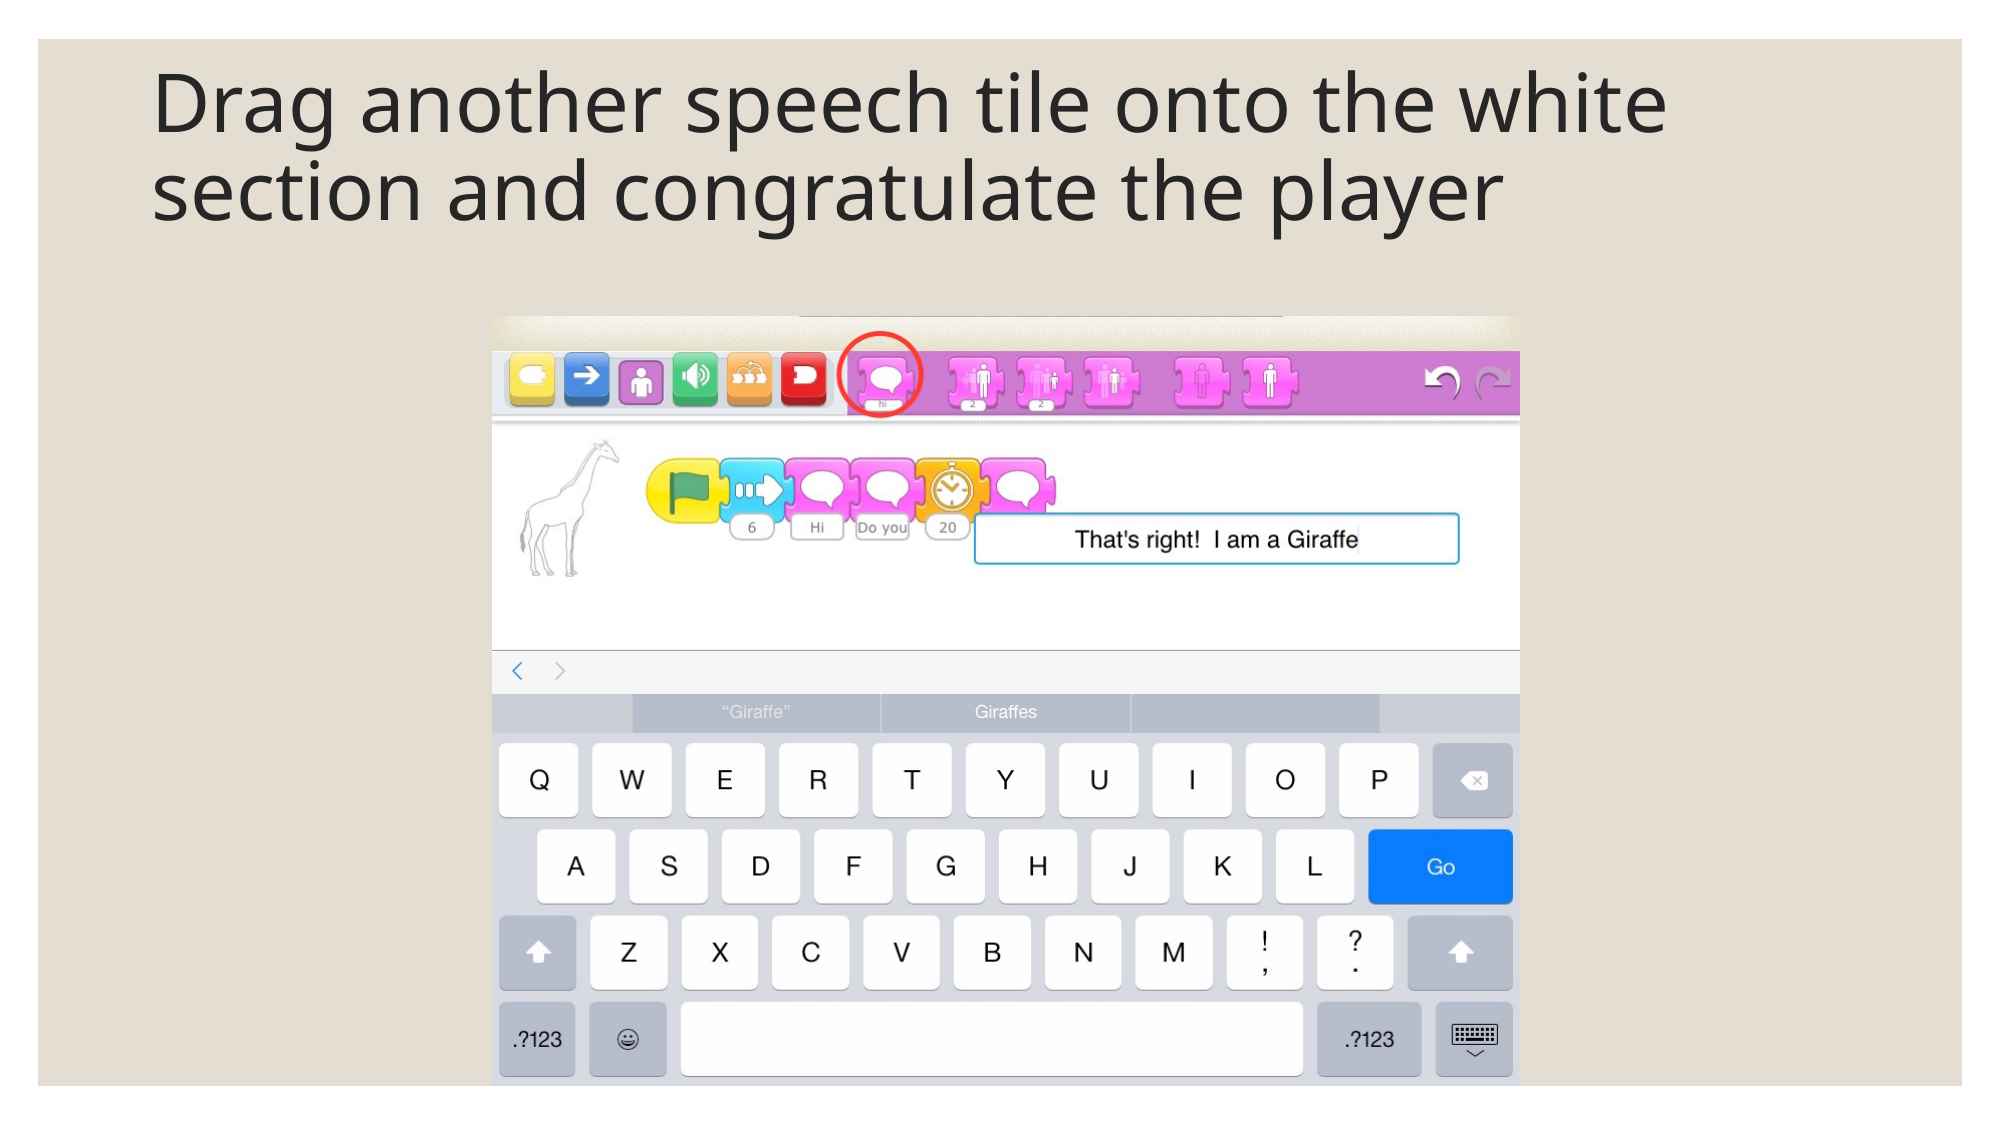

# Drag another speech tile onto the white section and congratulate the player